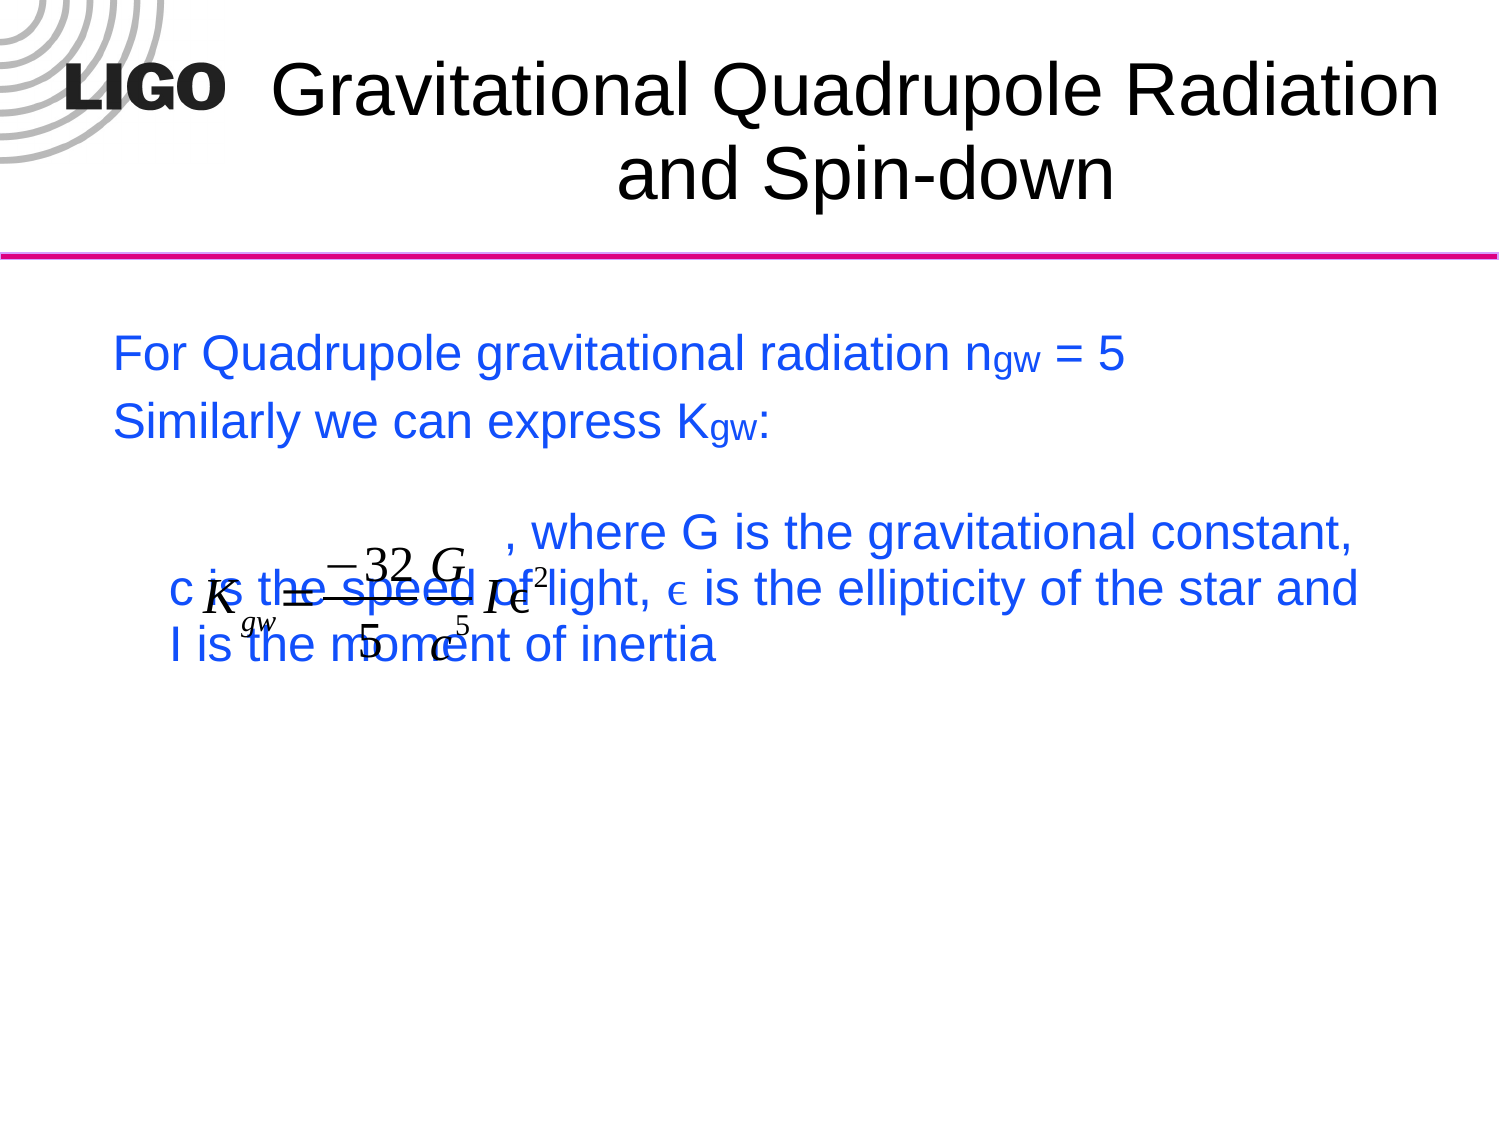

# Gravitational Quadrupole Radiation and Spin-down
For Quadrupole gravitational radiation ngw = 5
Similarly we can express Kgw: , where G is the gravitational constant, c is the speed of light,  is the ellipticity of the star and I is the moment of inertia